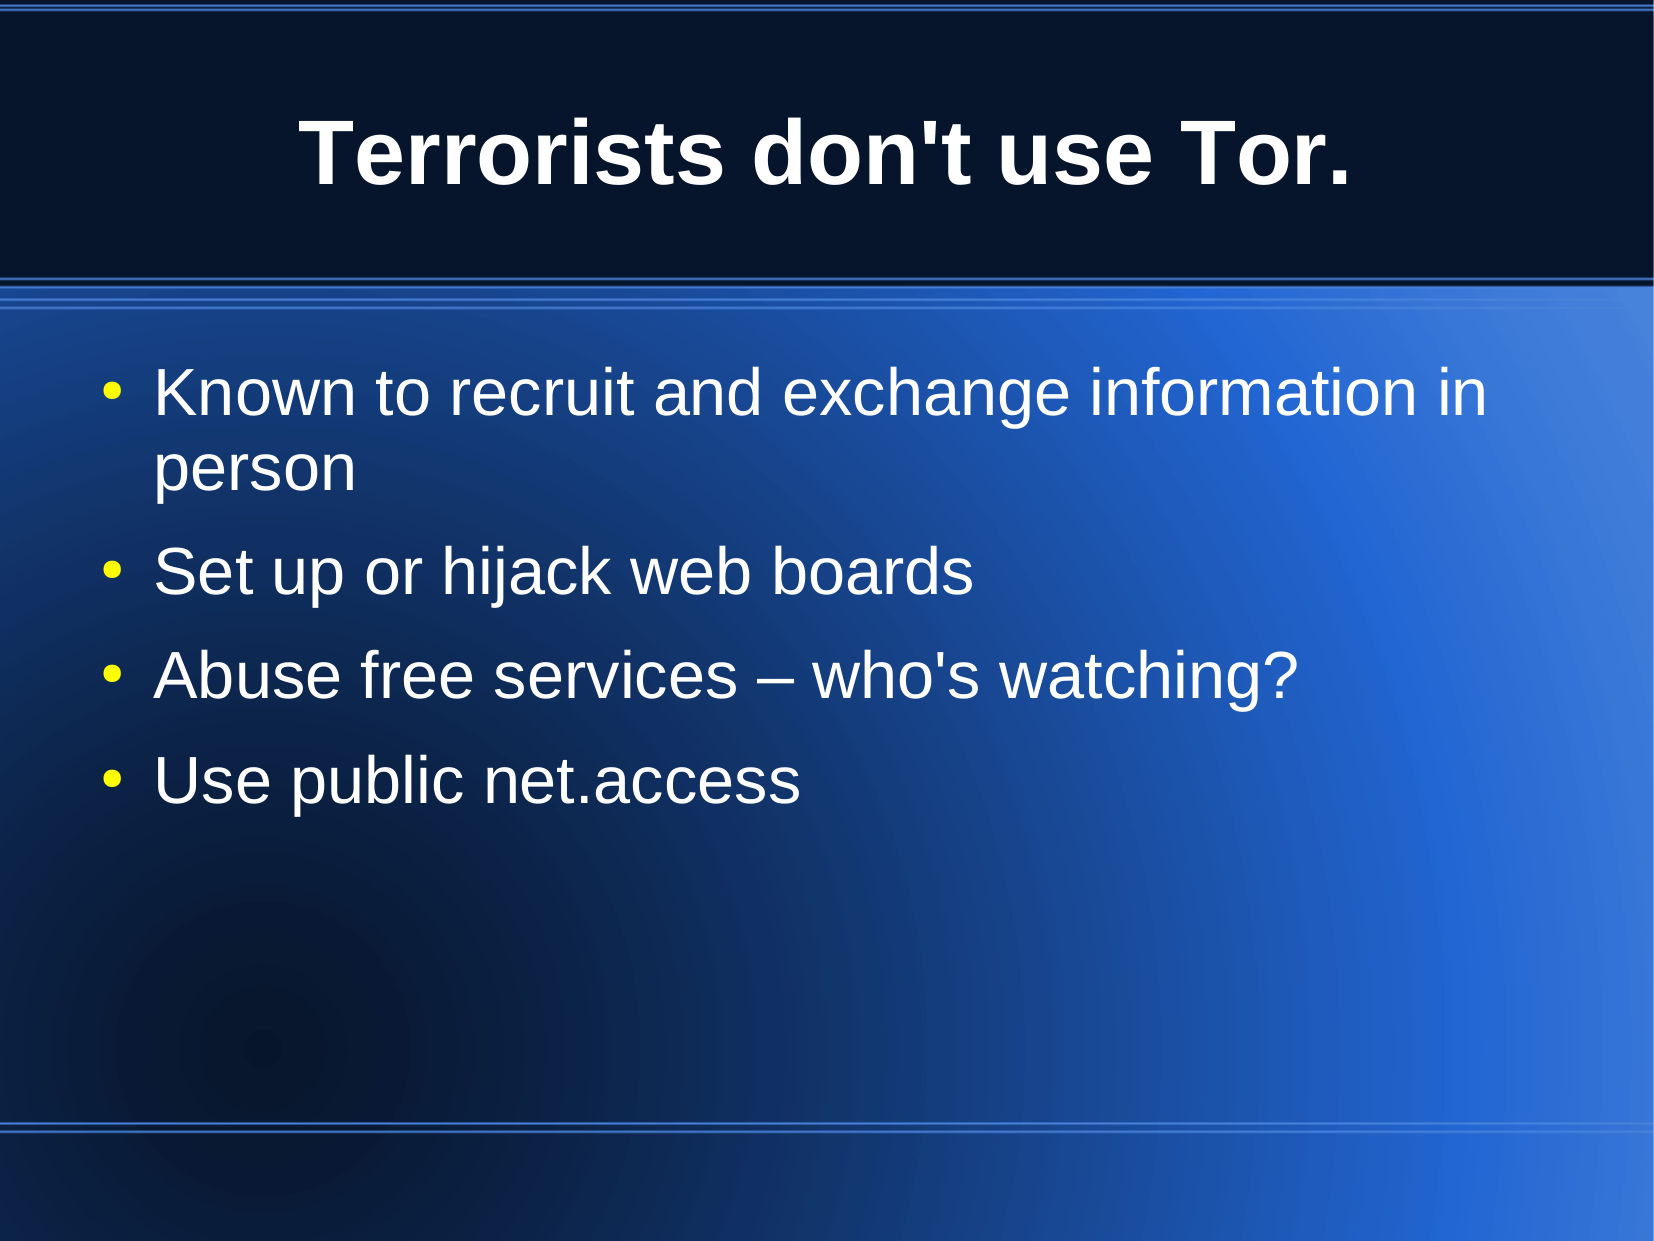

# Terrorists don't use Tor.
Known to recruit and exchange information in person
Set up or hijack web boards
Abuse free services – who's watching?
Use public net.access